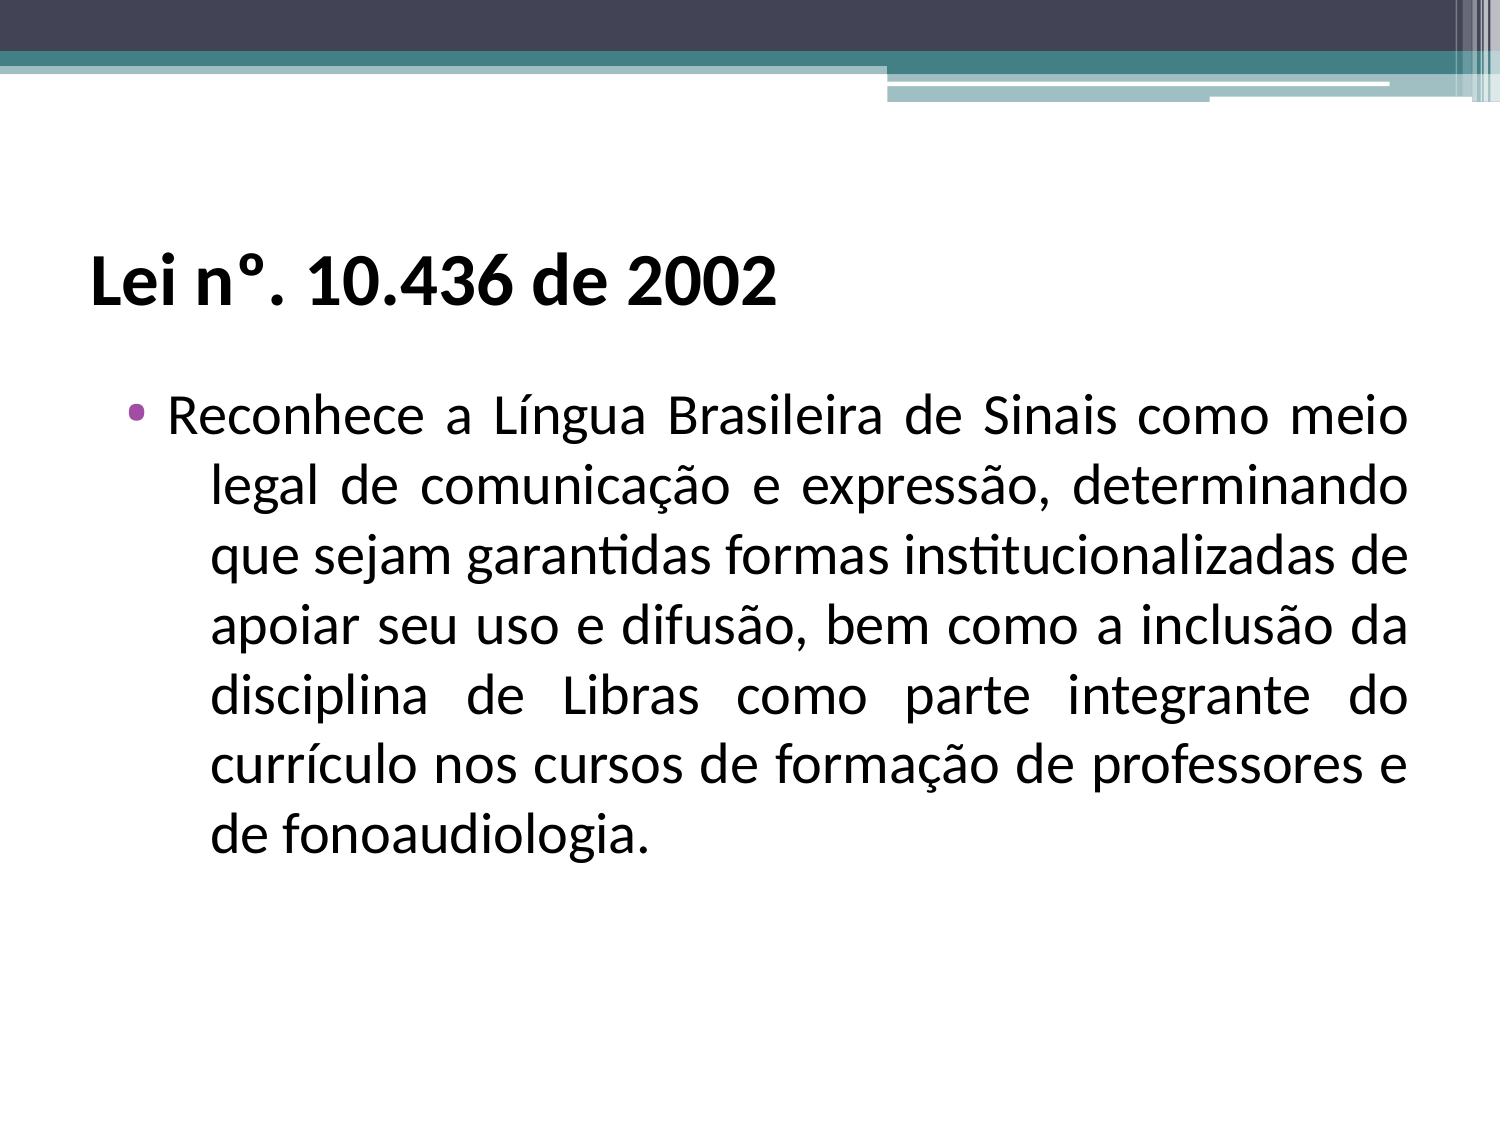

# Lei nº. 10.436 de 2002
Reconhece a Língua Brasileira de Sinais como meio legal de comunicação e expressão, determinando que sejam garantidas formas institucionalizadas de apoiar seu uso e difusão, bem como a inclusão da disciplina de Libras como parte integrante do currículo nos cursos de formação de professores e de fonoaudiologia.